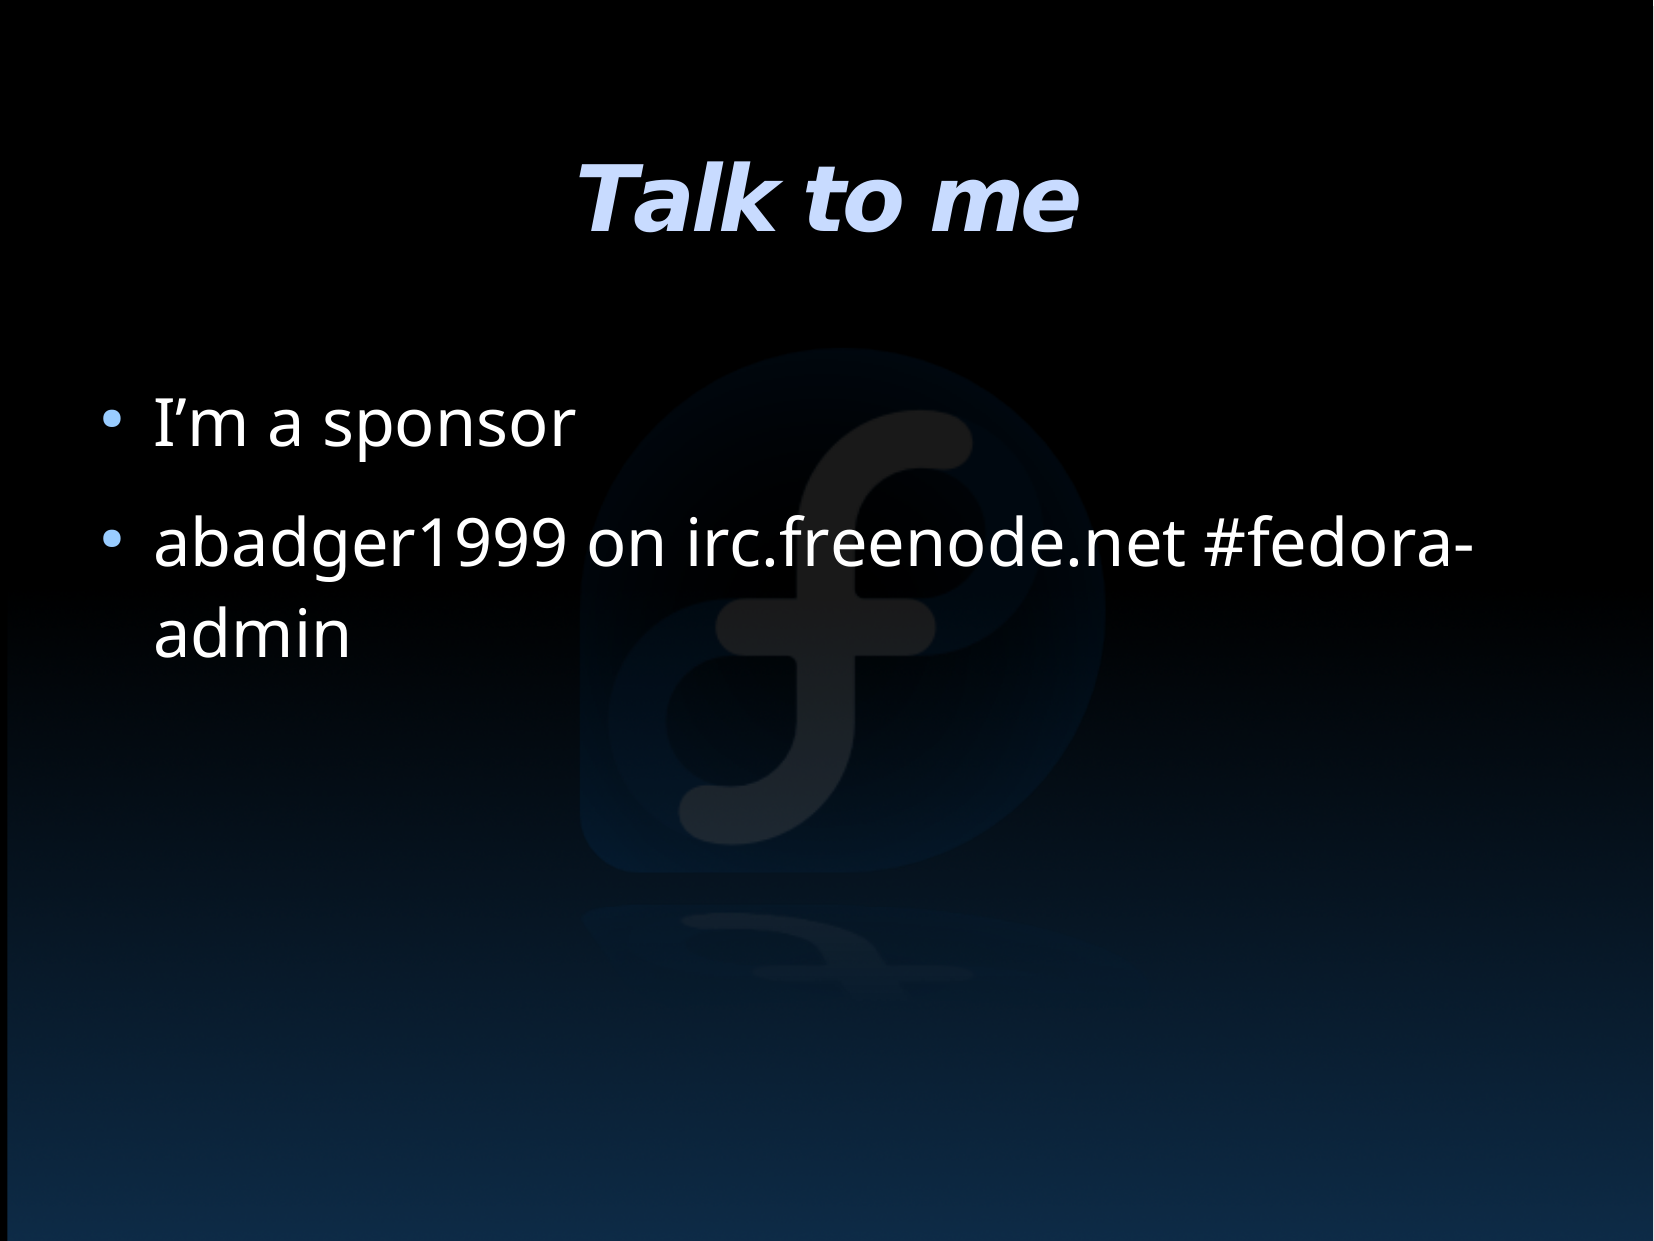

# Talk to me
I’m a sponsor
abadger1999 on irc.freenode.net #fedora-admin